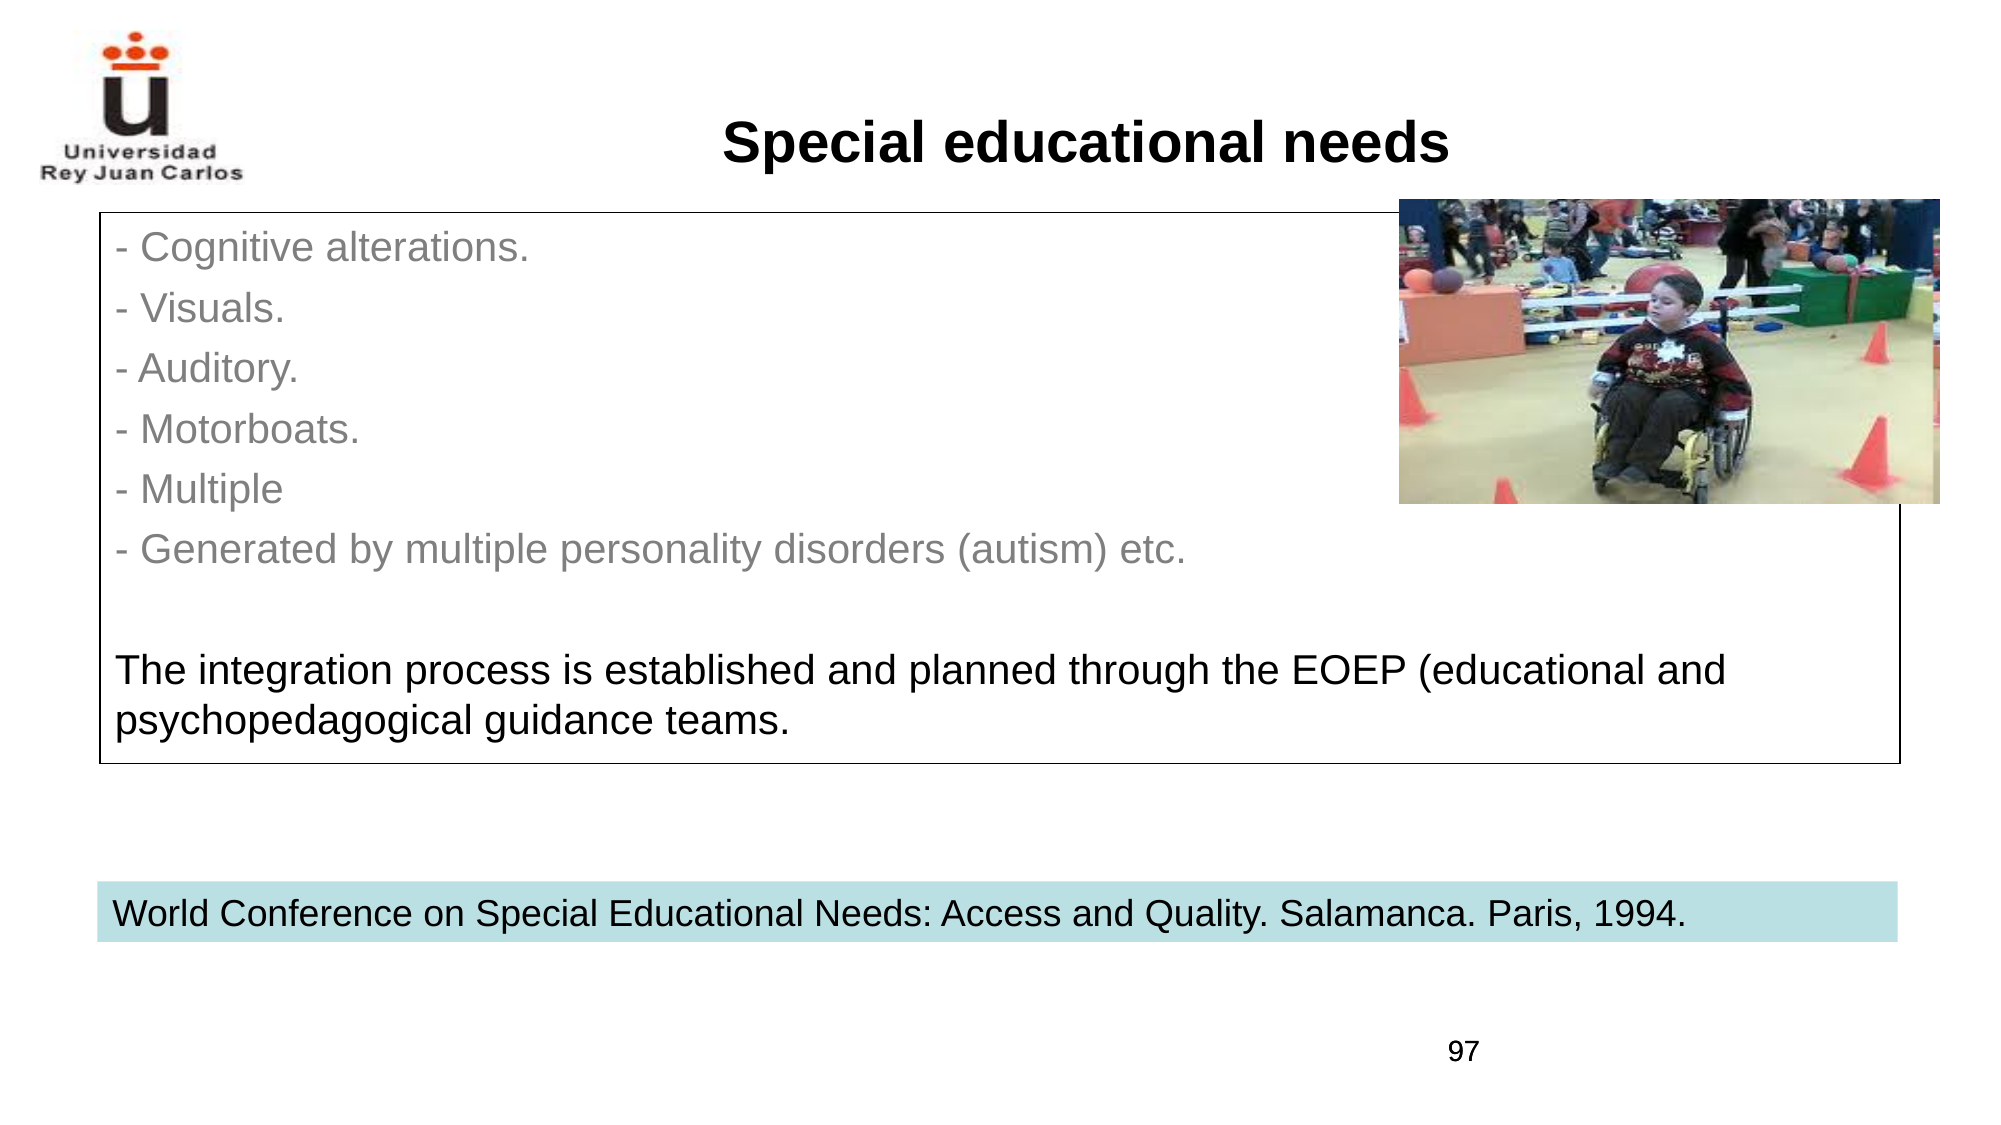

Special educational needs
- Cognitive alterations.
- Visuals.
- Auditory.
- Motorboats.
- Multiple
- Generated by multiple personality disorders (autism) etc.
The integration process is established and planned through the EOEP (educational and psychopedagogical guidance teams.
World Conference on Special Educational Needs: Access and Quality. Salamanca. Paris, 1994.